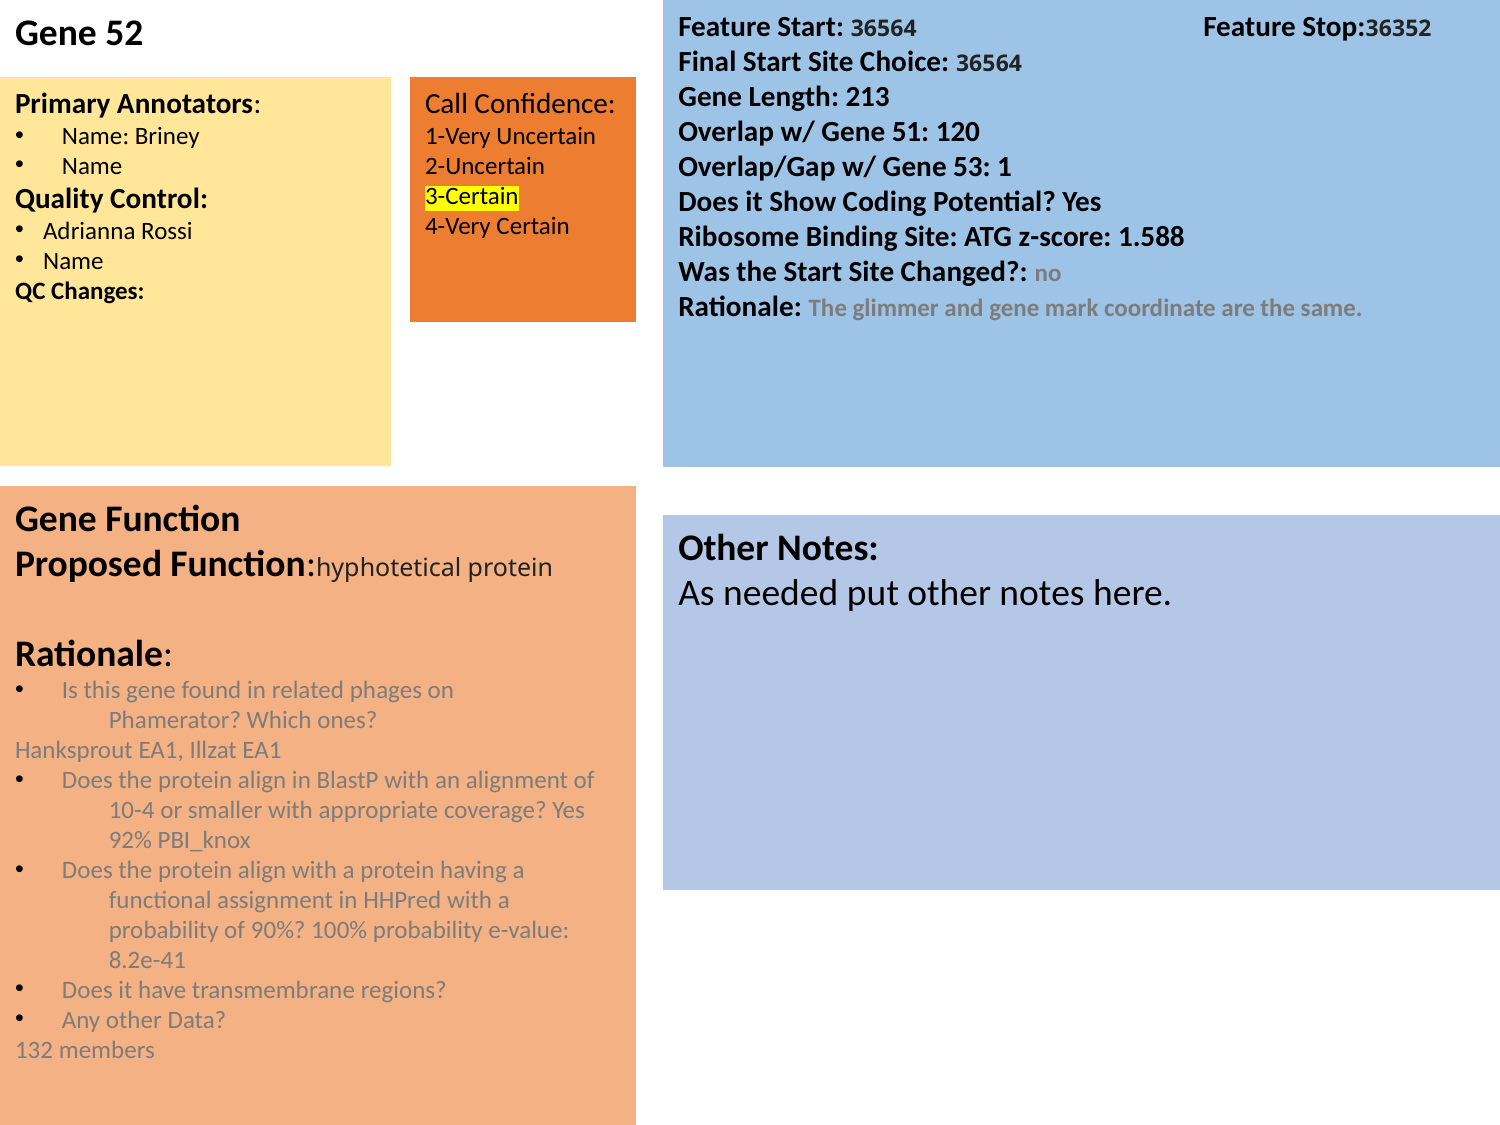

Gene 52
Feature Start: 36564 				Feature Stop:36352
Final Start Site Choice: 36564
Gene Length: 213
Overlap w/ Gene 51: 120
Overlap/Gap w/ Gene 53: 1
Does it Show Coding Potential? Yes
Ribosome Binding Site: ATG z-score: 1.588
Was the Start Site Changed?: no
Rationale: The glimmer and gene mark coordinate are the same.
Primary Annotators:
Name: Briney
Name
Quality Control:
Adrianna Rossi
Name
QC Changes:
Call Confidence:
1-Very Uncertain
2-Uncertain
3-Certain
4-Very Certain
Gene Function
Proposed Function:hyphotetical protein
Rationale:
Is this gene found in related phages on
Phamerator? Which ones?
Hanksprout EA1, Illzat EA1
Does the protein align in BlastP with an alignment of 10-4 or smaller with appropriate coverage? Yes 92% PBI_knox
Does the protein align with a protein having a functional assignment in HHPred with a probability of 90%? 100% probability e-value: 8.2e-41
Does it have transmembrane regions?
Any other Data?
132 members
Other Notes:
As needed put other notes here.